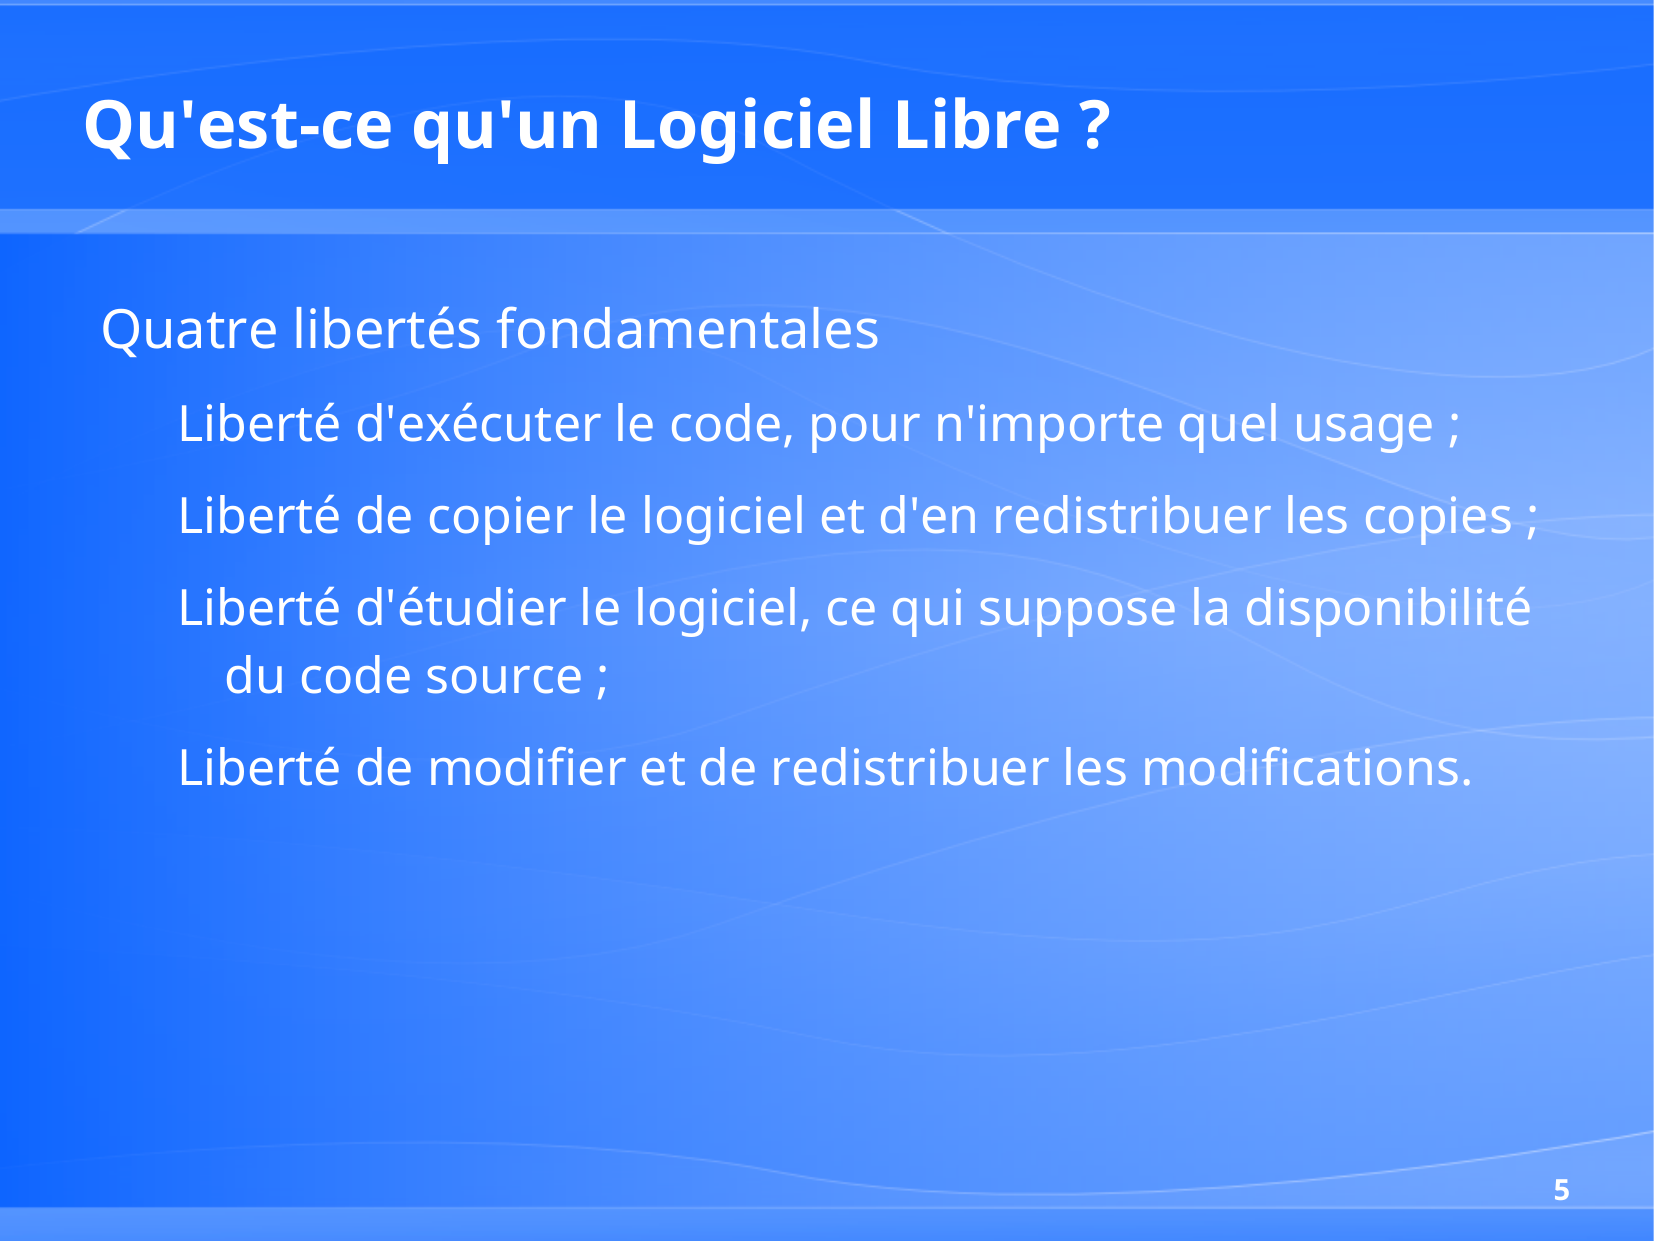

# Qu'est-ce qu'un Logiciel Libre ?
Quatre libertés fondamentales
Liberté d'exécuter le code, pour n'importe quel usage ;
Liberté de copier le logiciel et d'en redistribuer les copies ;
Liberté d'étudier le logiciel, ce qui suppose la disponibilité du code source ;
Liberté de modifier et de redistribuer les modifications.
5